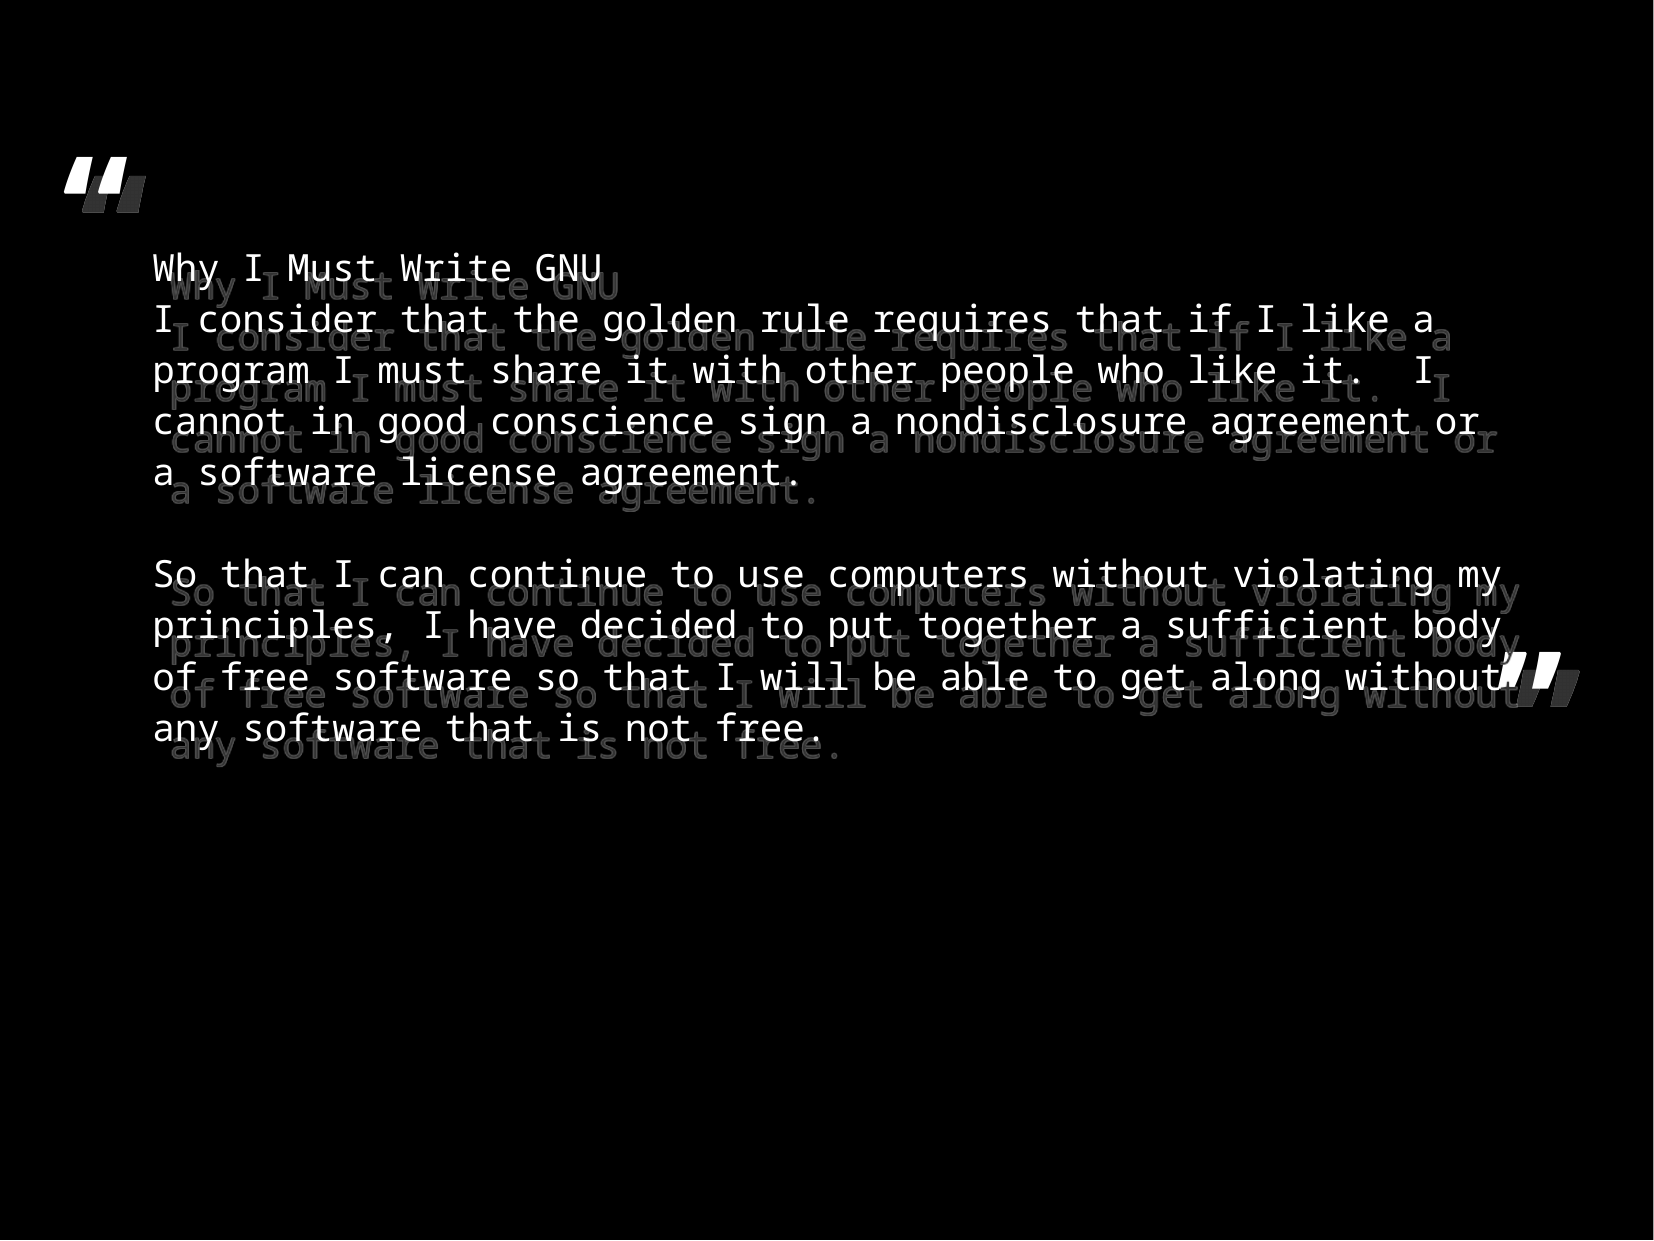

“
Why I Must Write GNU
I consider that the golden rule requires that if I like a program I must share it with other people who like it. I cannot in good conscience sign a nondisclosure agreement or a software license agreement.
So that I can continue to use computers without violating my principles, I have decided to put together a sufficient body of free software so that I will be able to get along without any software that is not free.
”